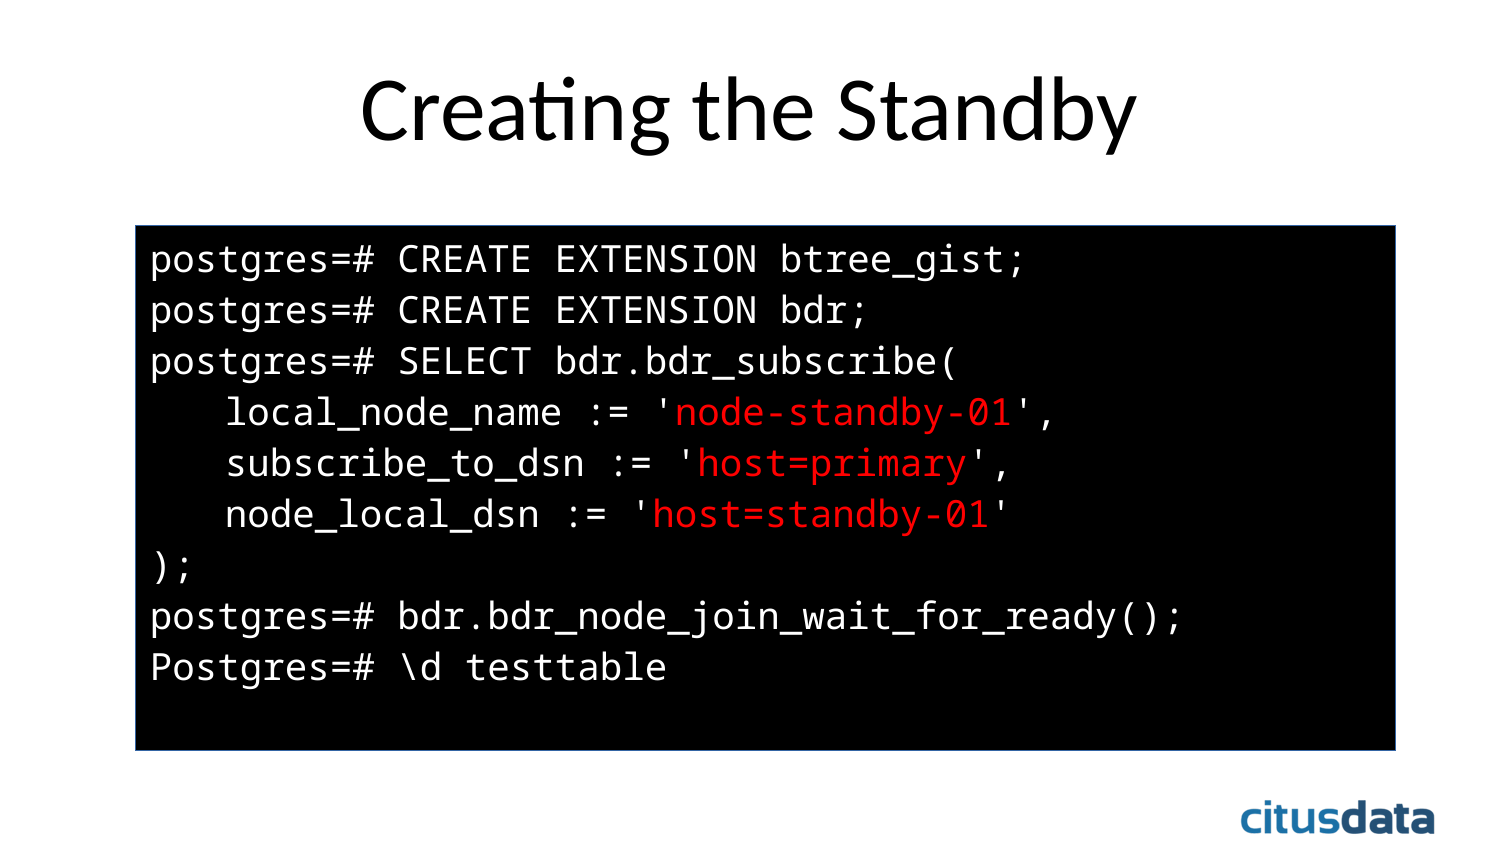

# Creating the Standby
postgres=# CREATE EXTENSION btree_gist;
postgres=# CREATE EXTENSION bdr;
postgres=# SELECT bdr.bdr_subscribe(
	local_node_name := 'node-standby-01',
	subscribe_to_dsn := 'host=primary',
	node_local_dsn := 'host=standby-01'
);
postgres=# bdr.bdr_node_join_wait_for_ready();
Postgres=# \d testtable